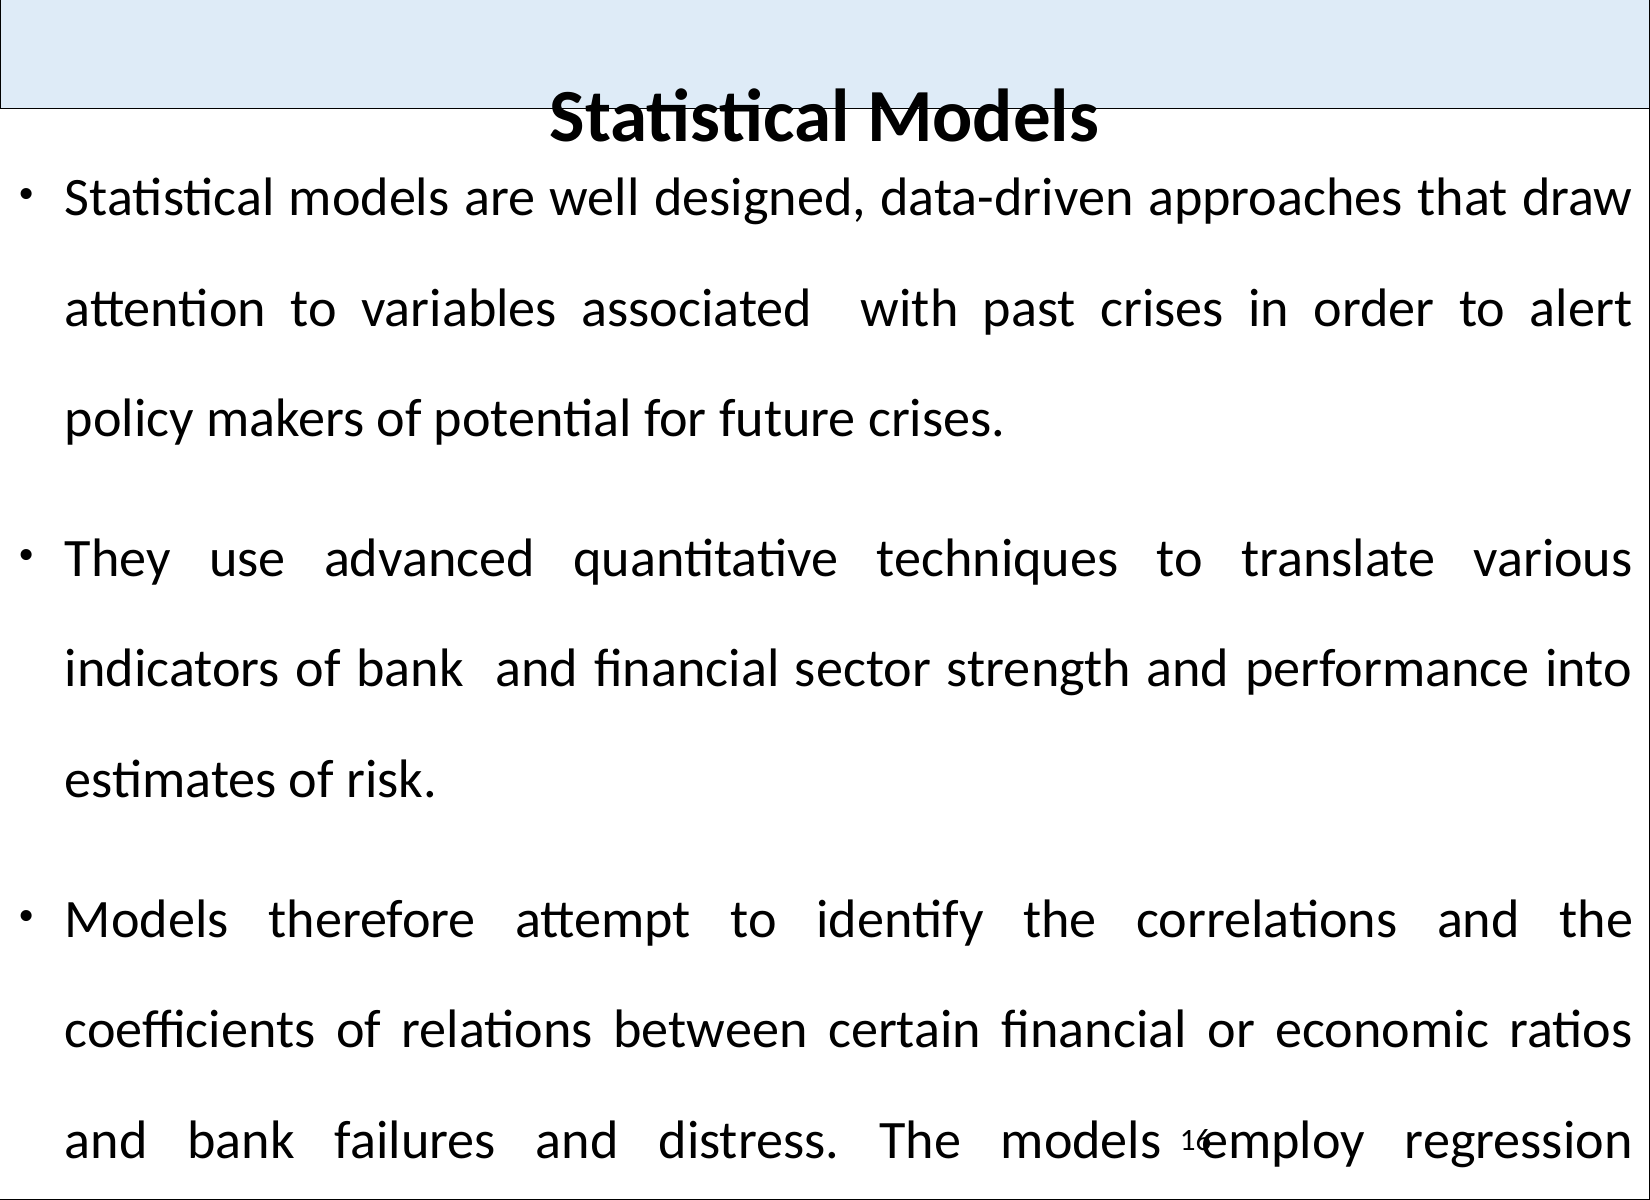

# Statistical Models
Statistical models are well designed, data-driven approaches that draw attention to variables associated with past crises in order to alert policy makers of potential for future crises.
They use advanced quantitative techniques to translate various indicators of bank and financial sector strength and performance into estimates of risk.
Models therefore attempt to identify the correlations and the coefficients of relations between certain financial or economic ratios and bank failures and distress. The models employ regression techniques to estimate the probability of failure.
The models try to segregate banks with a high risk of failure in the future from those with a low risk of failure in the future .